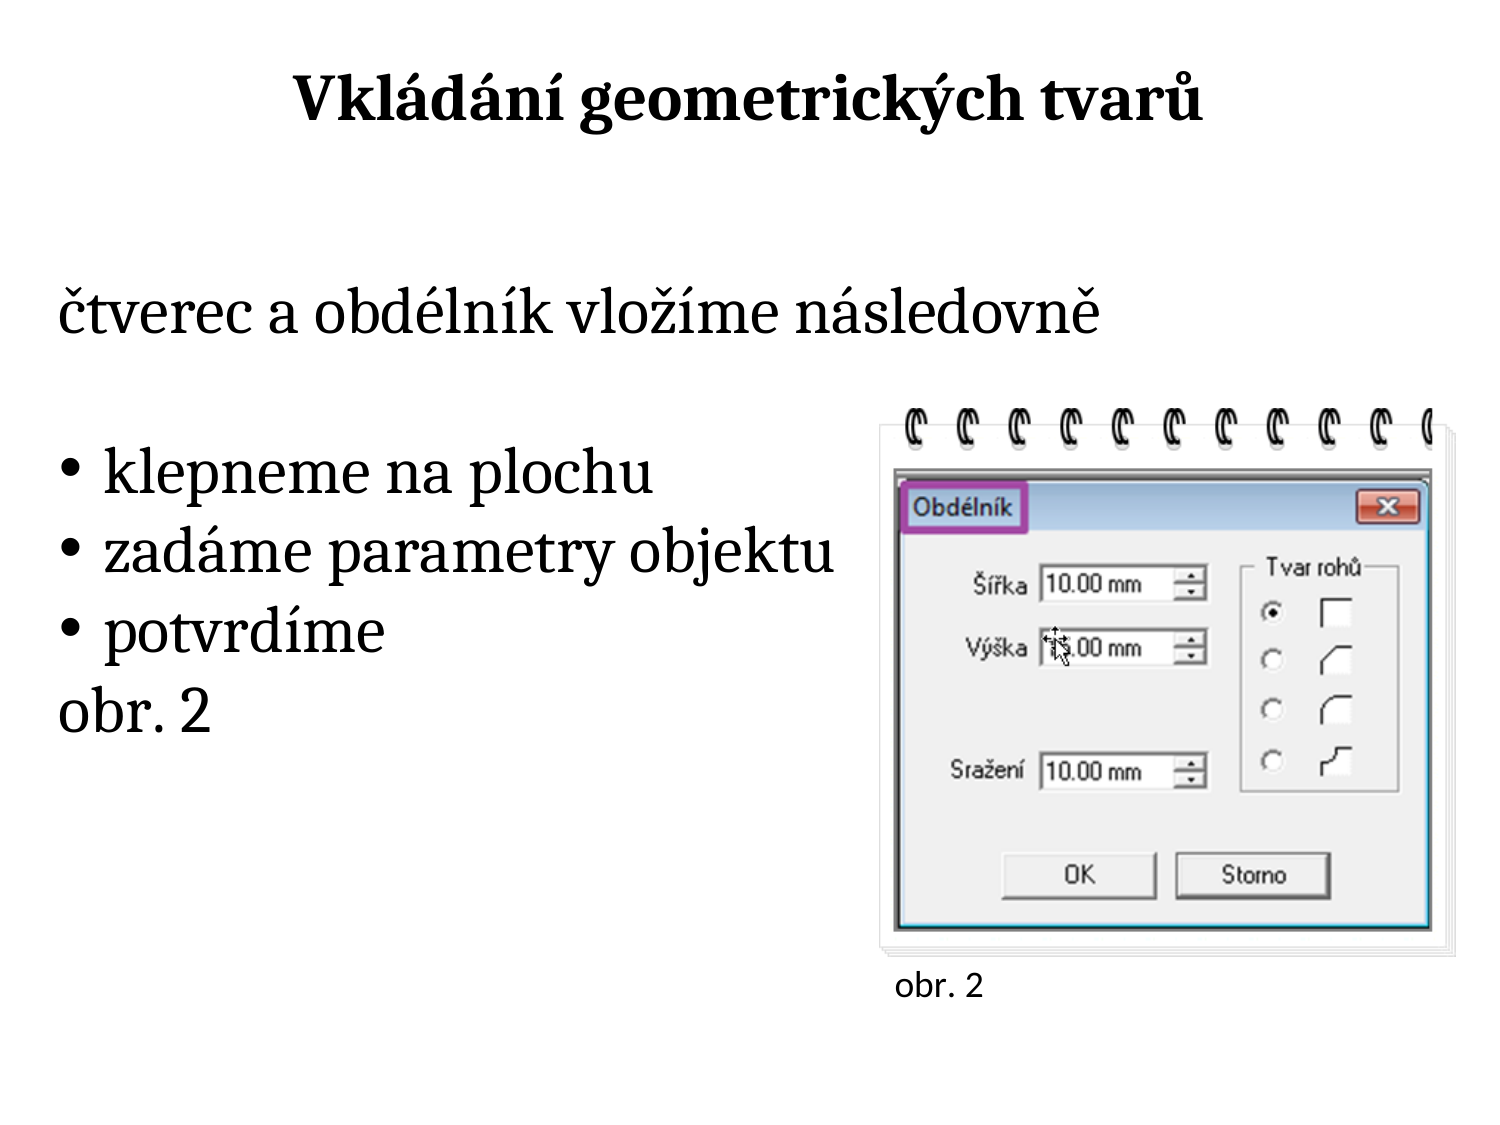

# Vkládání geometrických tvarů
čtverec a obdélník vložíme následovně
klepneme na plochu
zadáme parametry objektu
potvrdíme
obr. 2
obr. 2